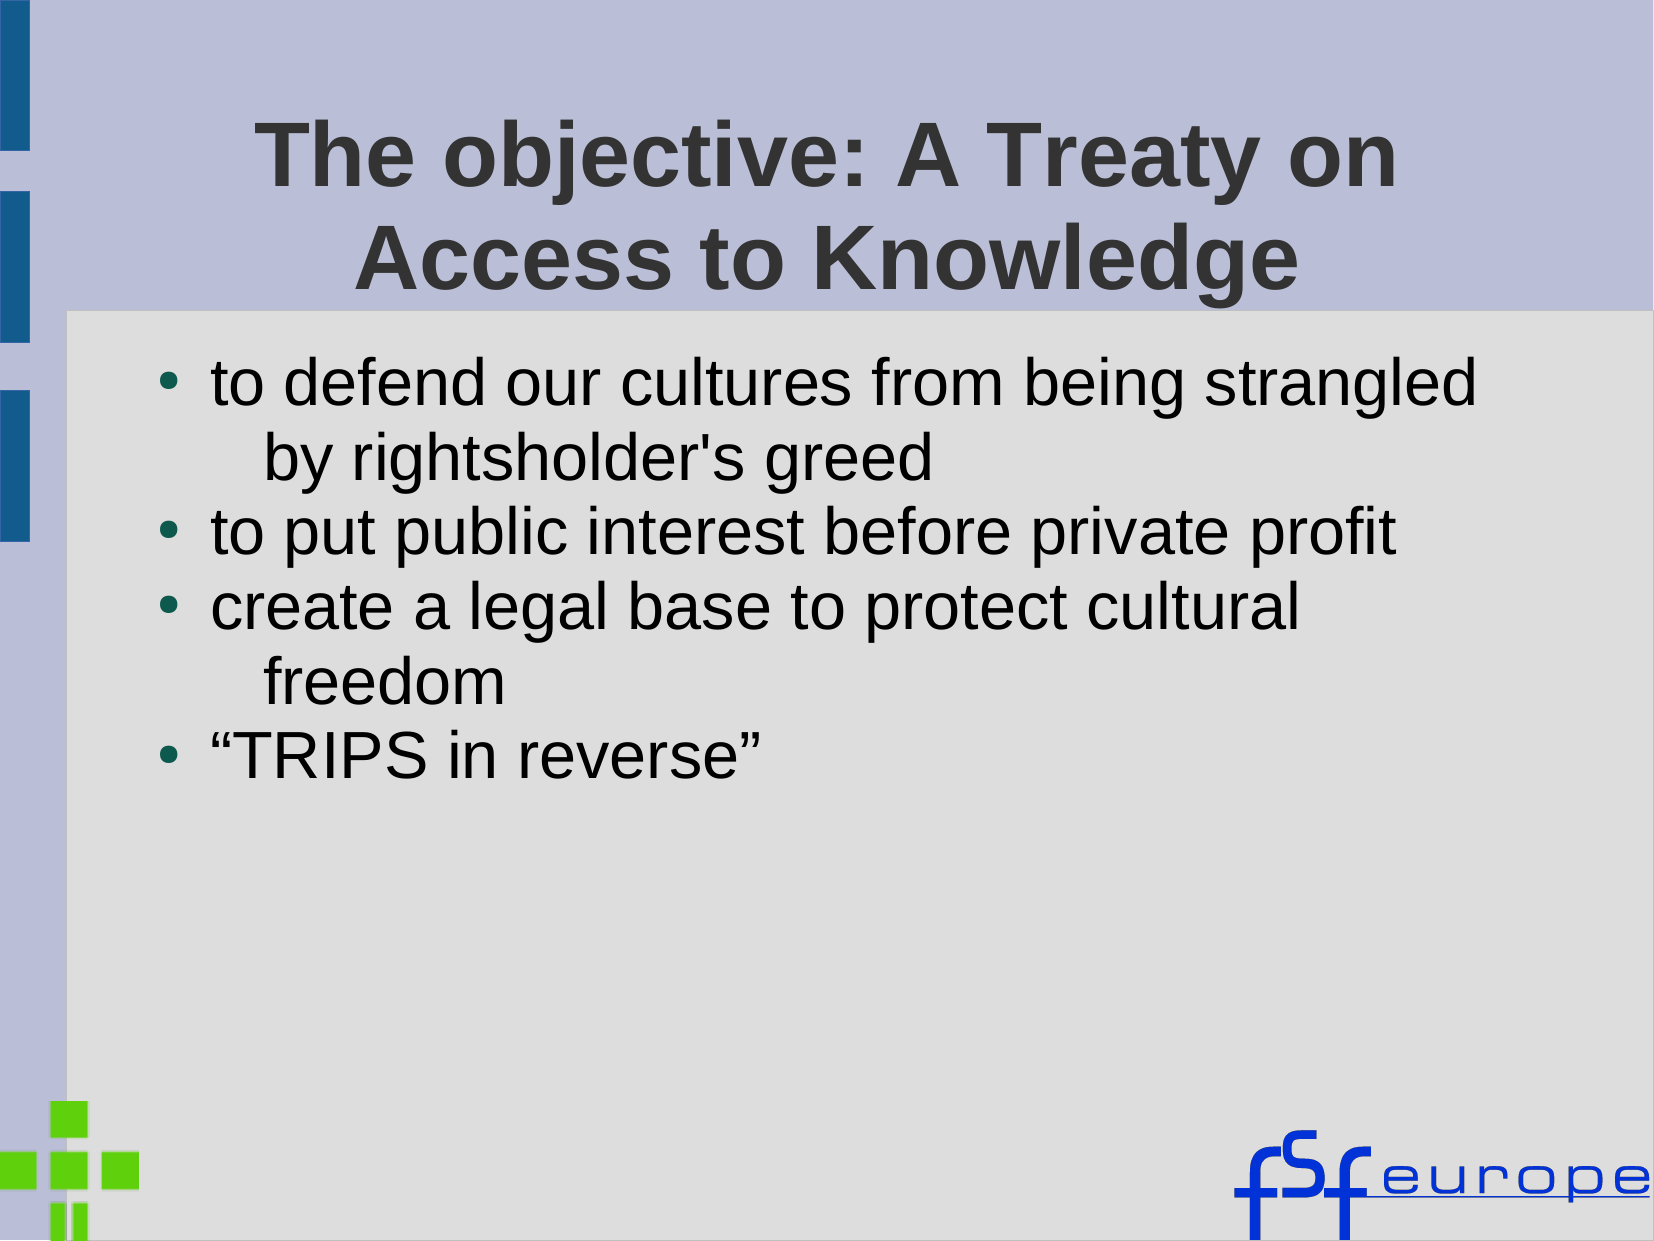

# The objective: A Treaty on Access to Knowledge
to defend our cultures from being strangled by rightsholder's greed
to put public interest before private profit
create a legal base to protect cultural freedom
“TRIPS in reverse”